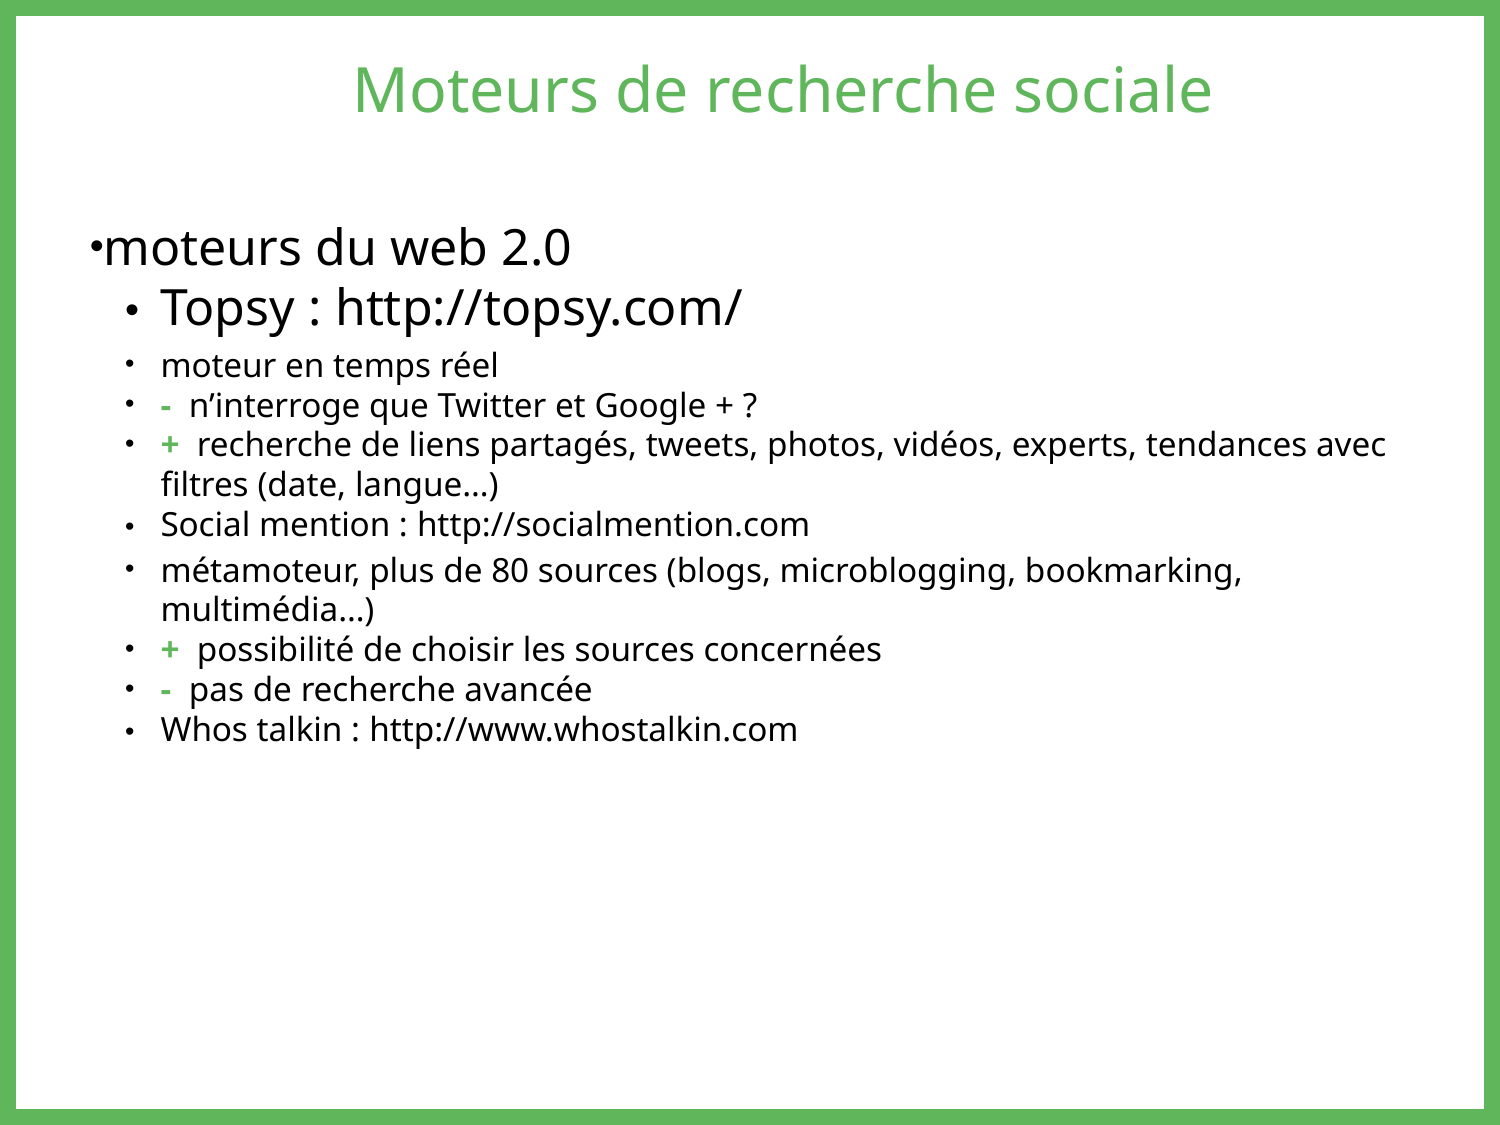

Moteurs de recherche sociale
moteurs du web 2.0
Topsy : http://topsy.com/
moteur en temps réel
- n’interroge que Twitter et Google + ?
+ recherche de liens partagés, tweets, photos, vidéos, experts, tendances avec filtres (date, langue…)
Social mention : http://socialmention.com
métamoteur, plus de 80 sources (blogs, microblogging, bookmarking, multimédia…)
+ possibilité de choisir les sources concernées
- pas de recherche avancée
Whos talkin : http://www.whostalkin.com